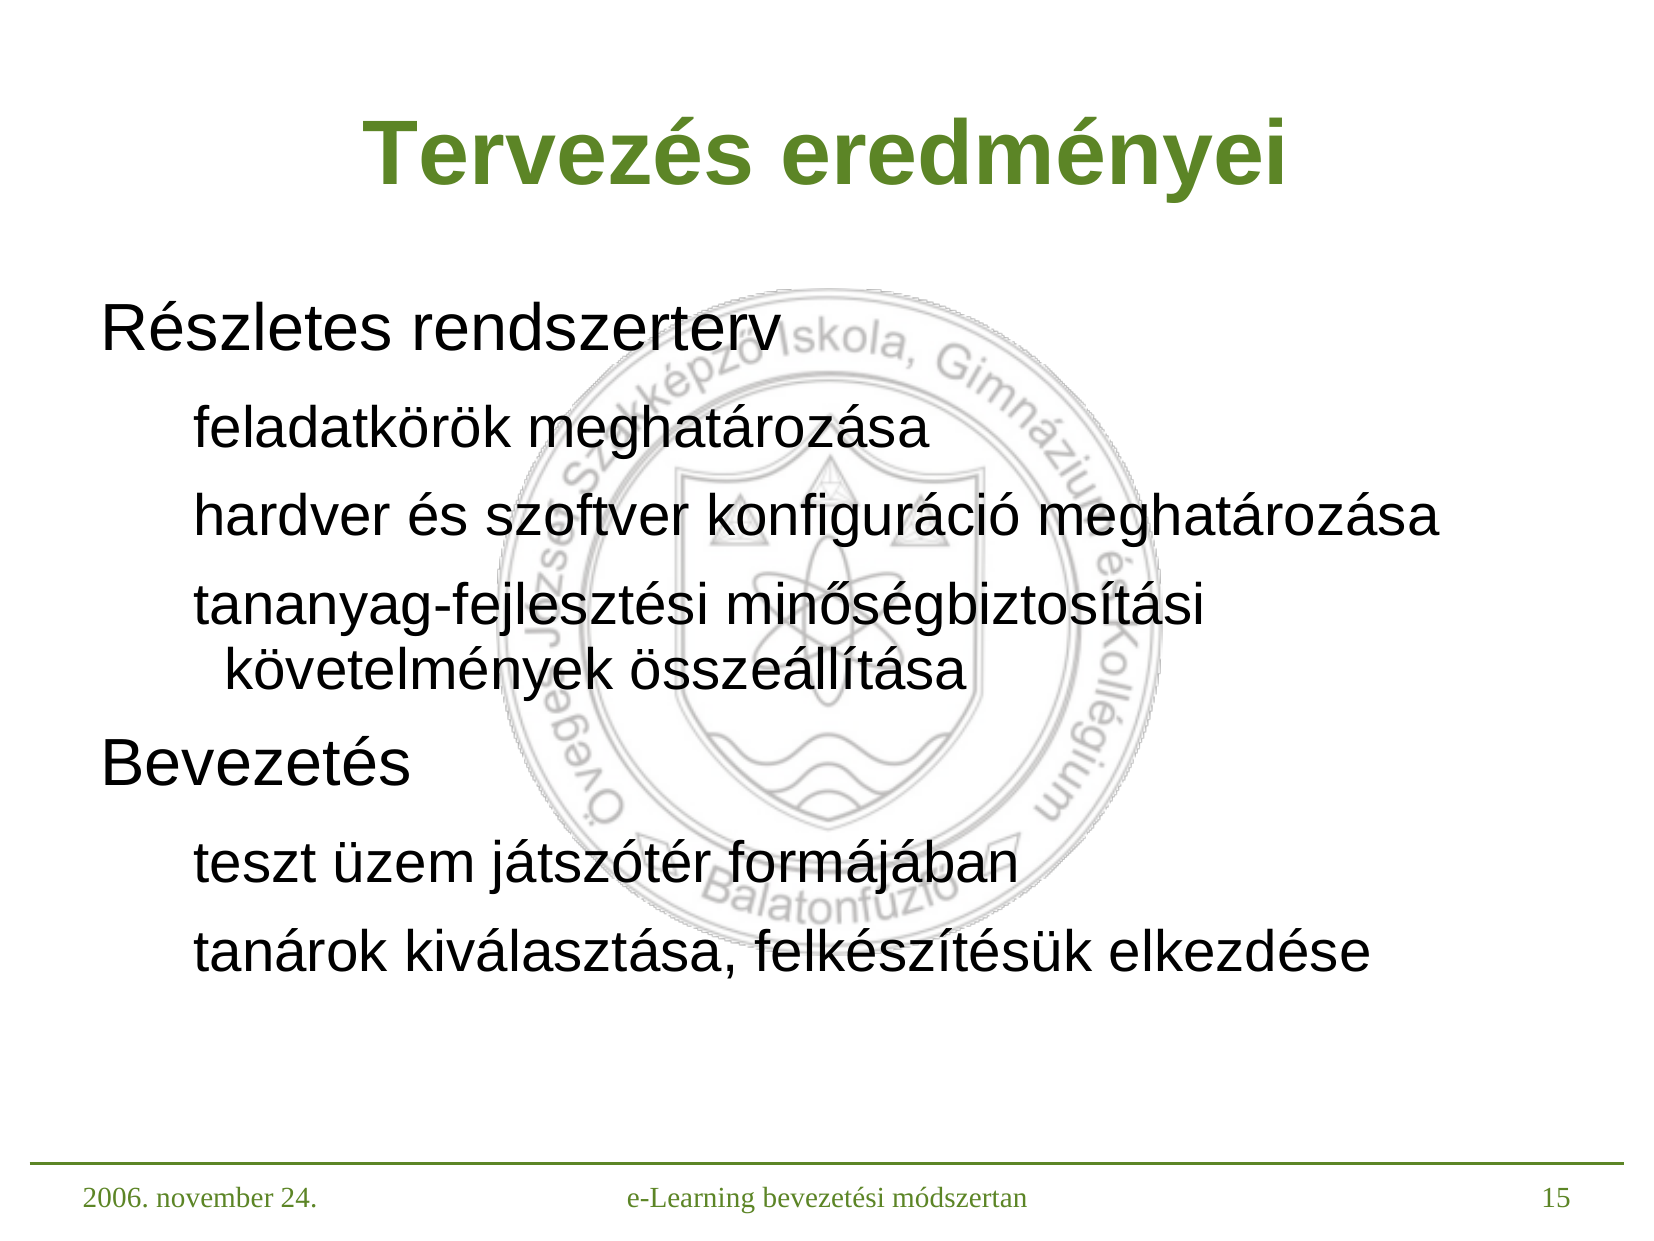

# Tervezés eredményei
Részletes rendszerterv
 feladatkörök meghatározása
 hardver és szoftver konfiguráció meghatározása
 tananyag-fejlesztési minőségbiztosítási követelmények összeállítása
Bevezetés
 teszt üzem játszótér formájában
 tanárok kiválasztása, felkészítésük elkezdése
2006. november 24.
e-Learning bevezetési módszertan
15